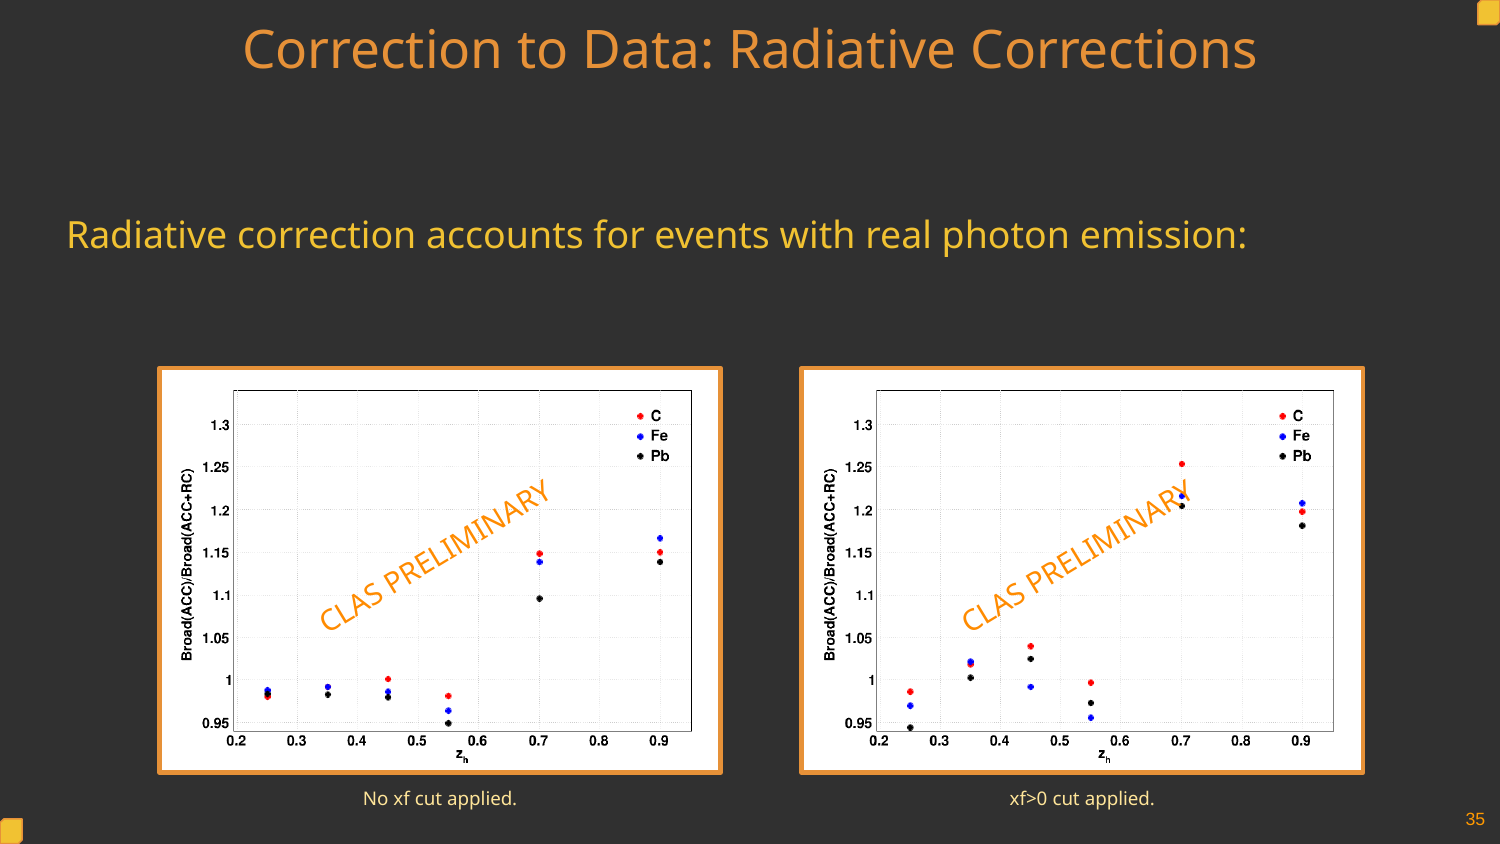

# Correction to Data: Radiative Corrections
Radiative correction accounts for events with real photon emission:
CLAS PRELIMINARY
CLAS PRELIMINARY
No xf cut applied.
xf>0 cut applied.